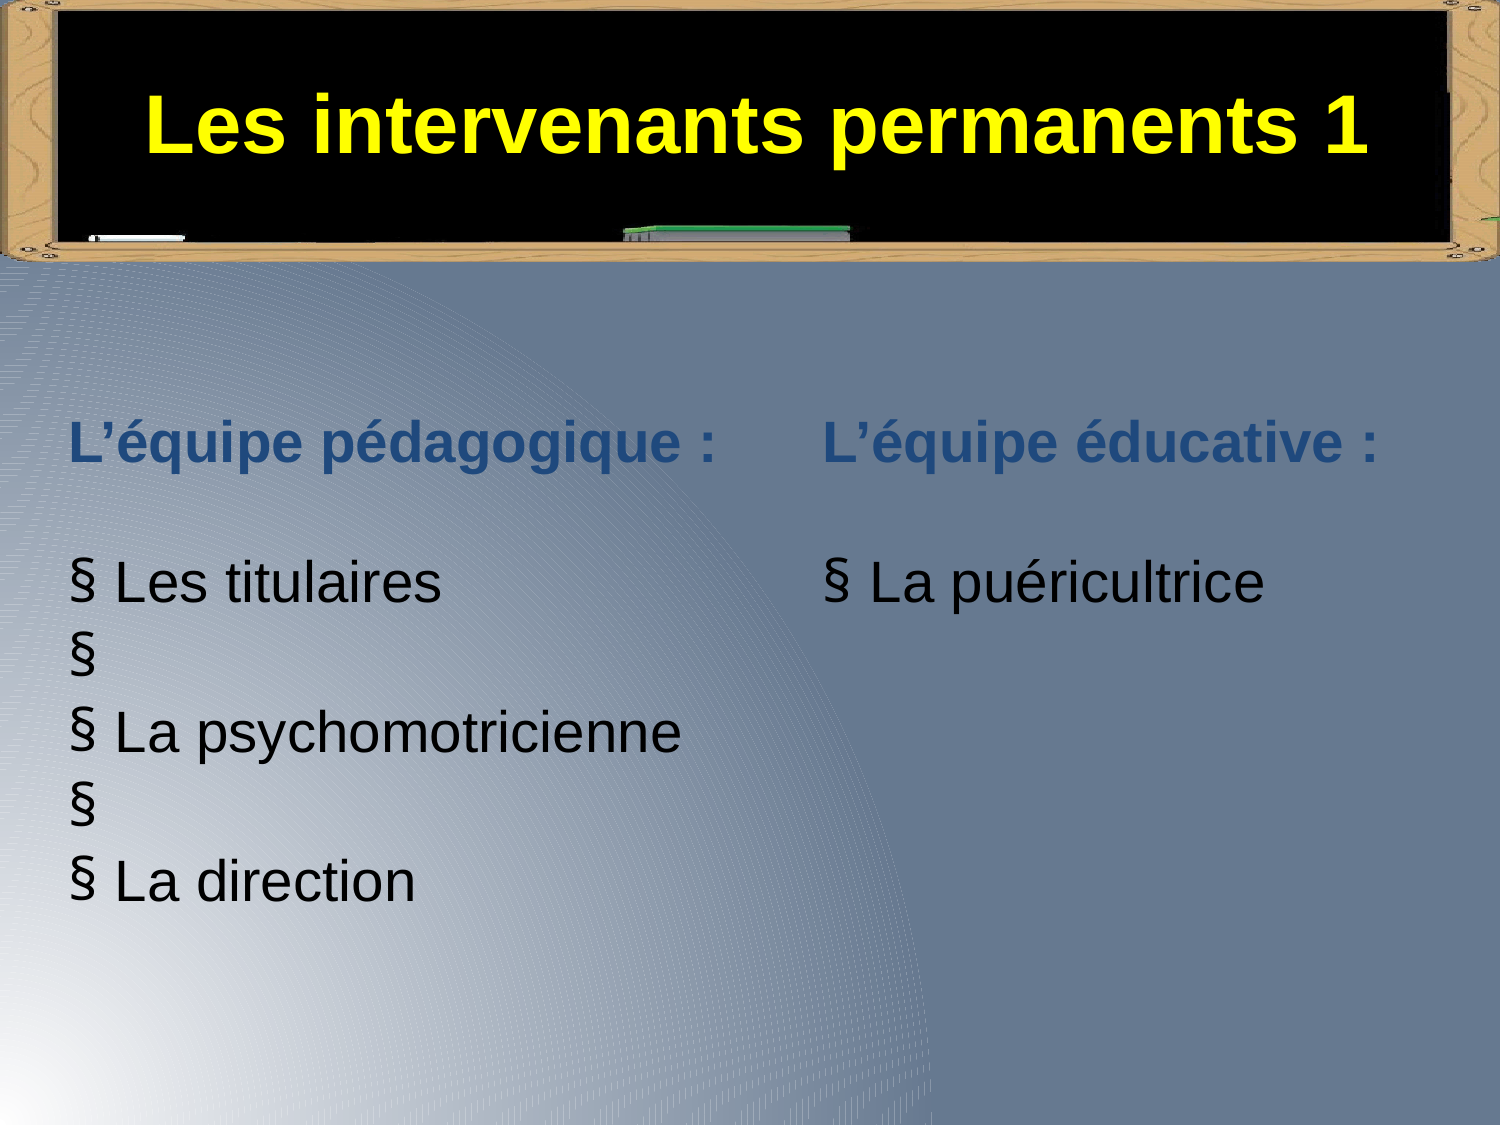

Les intervenants permanents 1
L’équipe pédagogique :
Les titulaires
La psychomotricienne
La direction
L’équipe éducative :
La puéricultrice